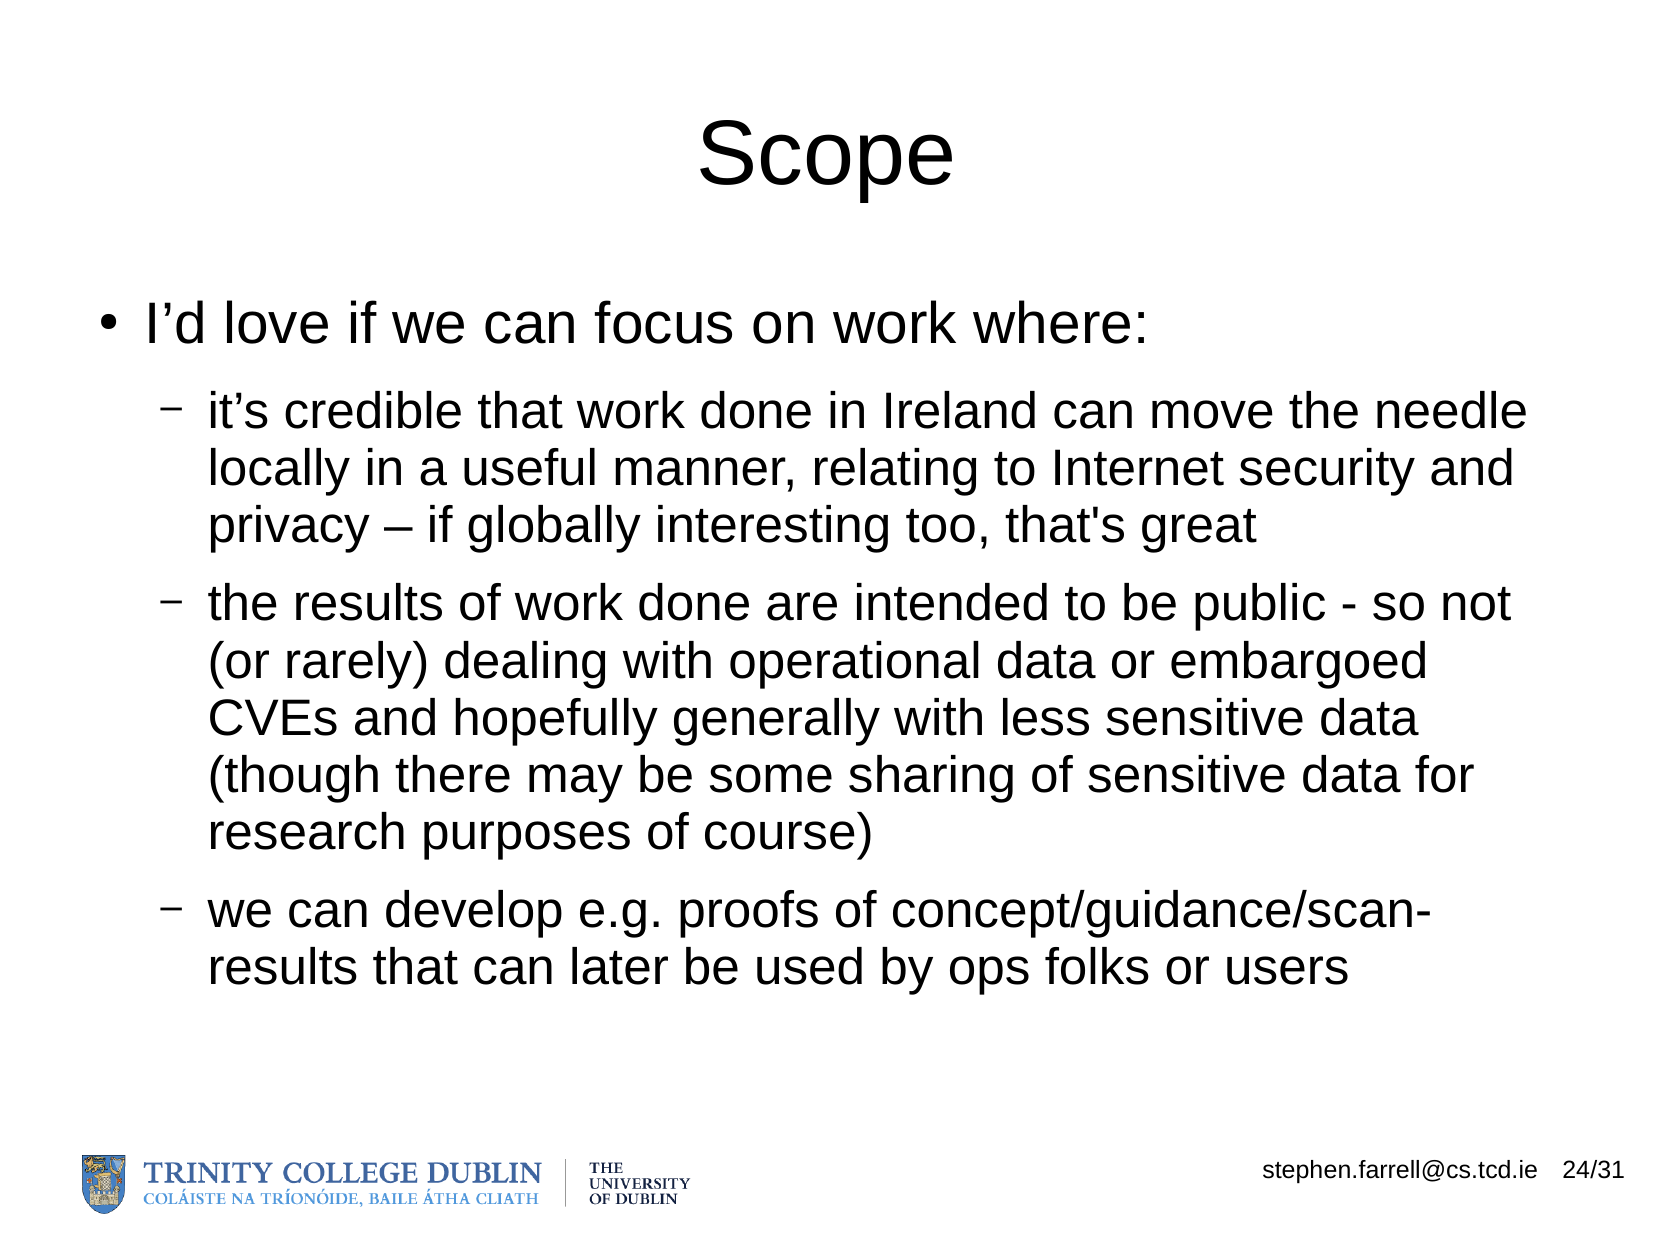

# Scope
I’d love if we can focus on work where:
it’s credible that work done in Ireland can move the needle locally in a useful manner, relating to Internet security and privacy – if globally interesting too, that's great
the results of work done are intended to be public - so not (or rarely) dealing with operational data or embargoed CVEs and hopefully generally with less sensitive data (though there may be some sharing of sensitive data for research purposes of course)
we can develop e.g. proofs of concept/guidance/scan-results that can later be used by ops folks or users